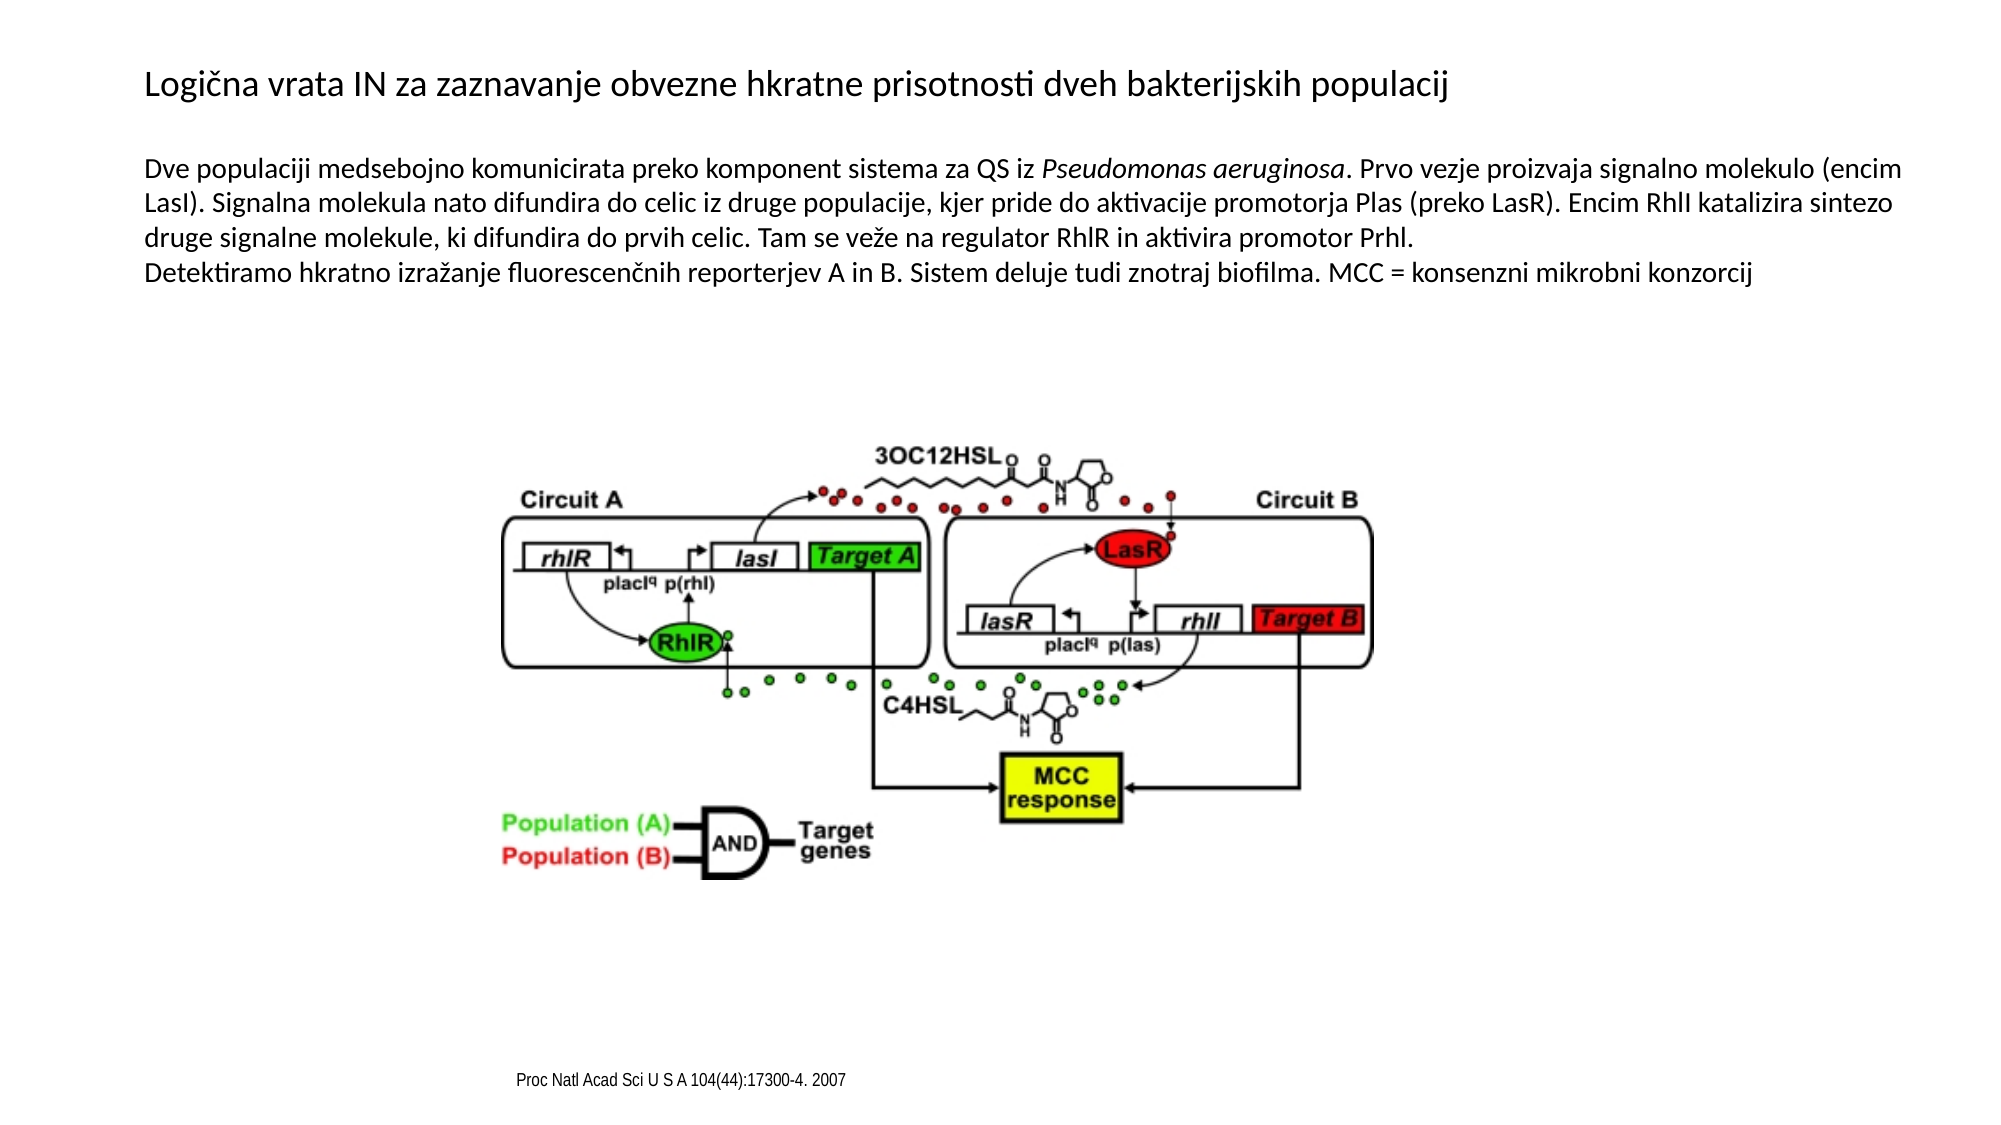

Logična vrata IN za zaznavanje obvezne hkratne prisotnosti dveh bakterijskih populacij
Dve populaciji medsebojno komunicirata preko komponent sistema za QS iz Pseudomonas aeruginosa. Prvo vezje proizvaja signalno molekulo (encim LasI). Signalna molekula nato difundira do celic iz druge populacije, kjer pride do aktivacije promotorja Plas (preko LasR). Encim RhlI katalizira sintezo druge signalne molekule, ki difundira do prvih celic. Tam se veže na regulator RhlR in aktivira promotor Prhl.
Detektiramo hkratno izražanje fluorescenčnih reporterjev A in B. Sistem deluje tudi znotraj biofilma. MCC = konsenzni mikrobni konzorcij
Proc Natl Acad Sci U S A 104(44):17300-4. 2007